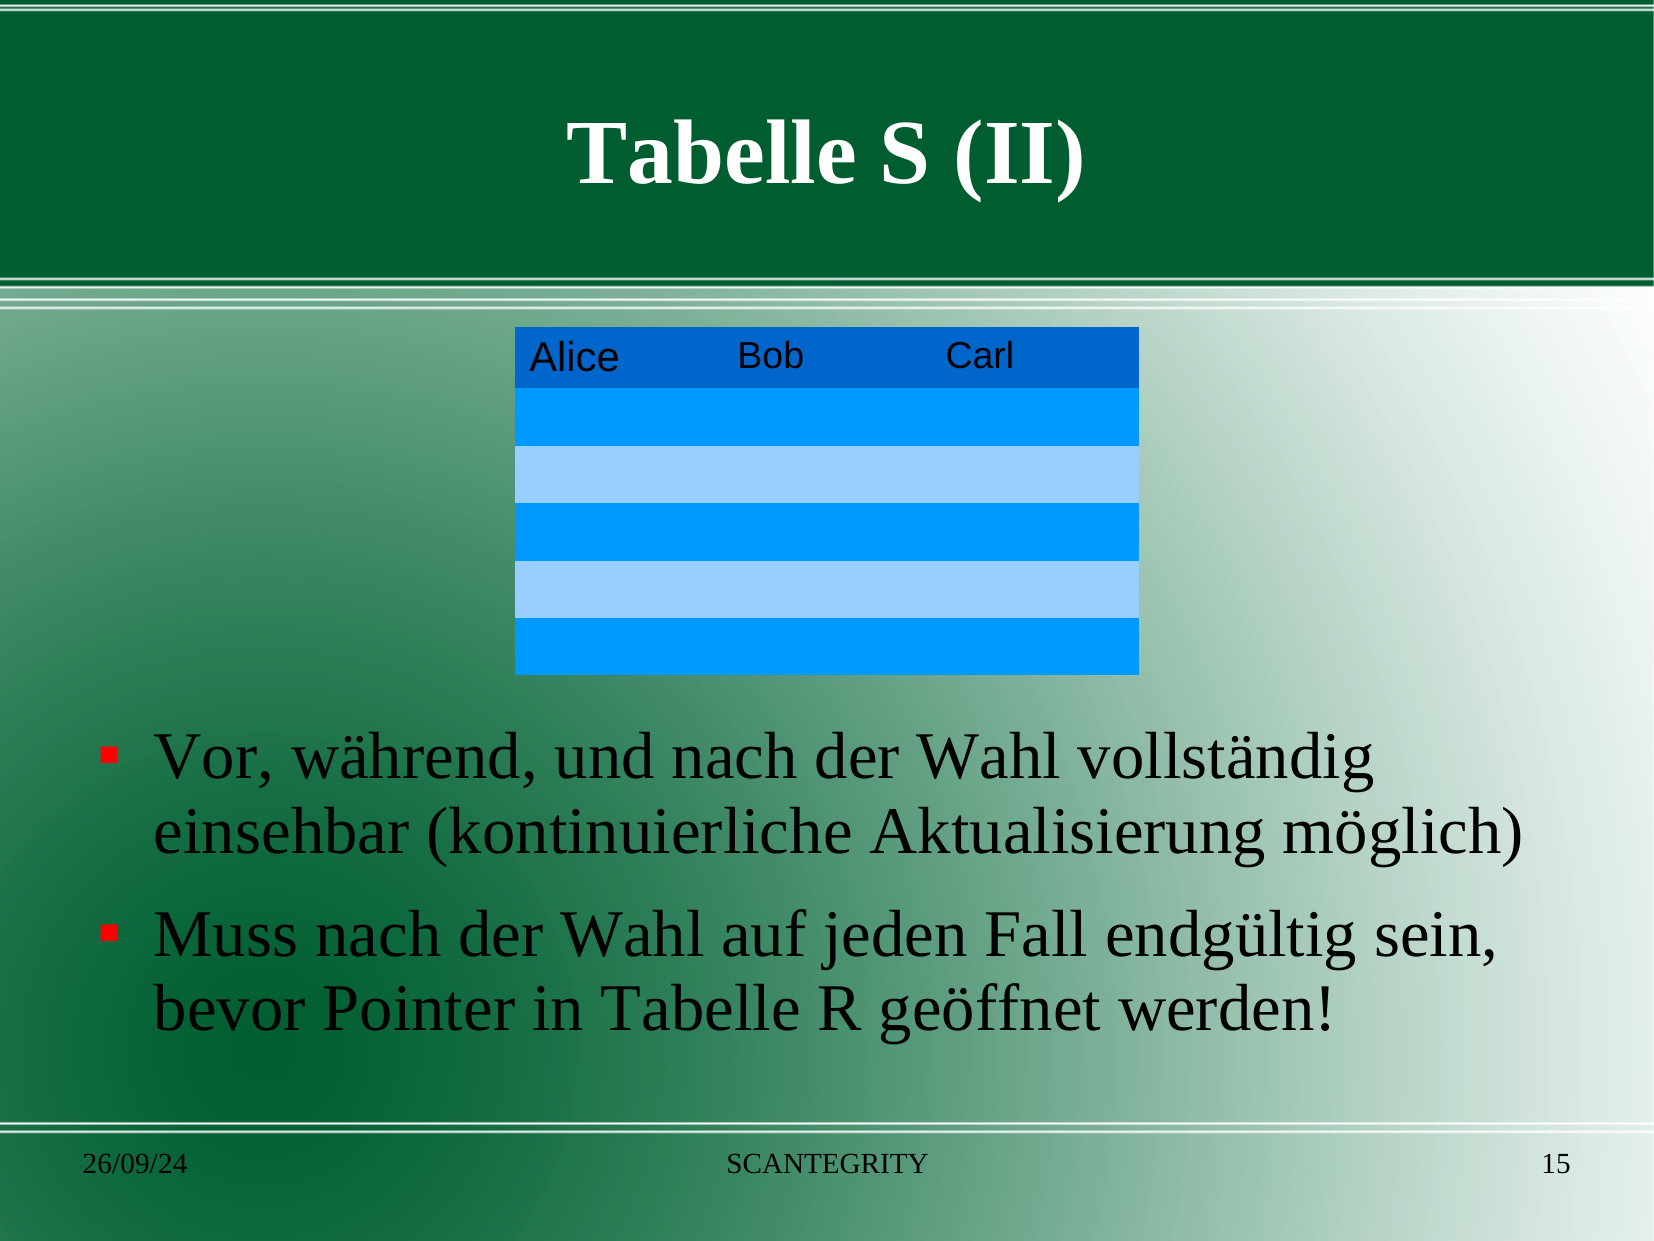

# Tabelle S (II)
| Alice | Bob | Carl |
| --- | --- | --- |
| | | |
| | | |
| | | |
| | | |
| | | |
Vor, während, und nach der Wahl vollständig einsehbar (kontinuierliche Aktualisierung möglich)
Muss nach der Wahl auf jeden Fall endgültig sein, bevor Pointer in Tabelle R geöffnet werden!
SCANTEGRITY
15